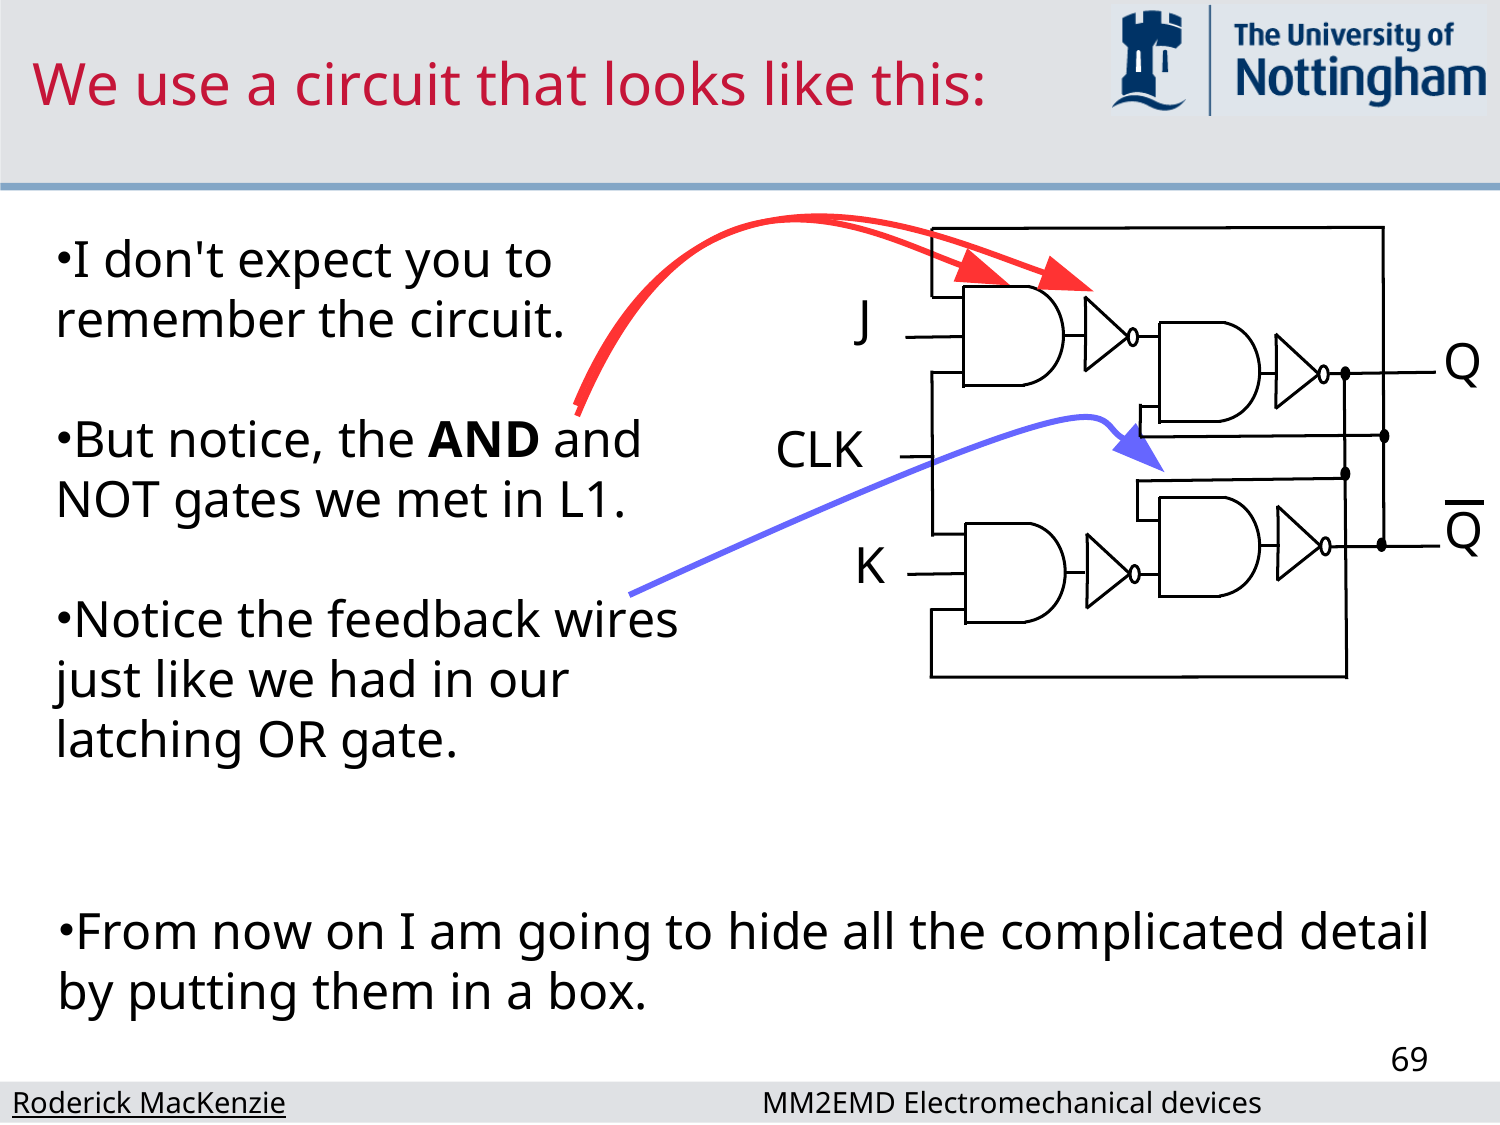

# We use a circuit that looks like this:
I don't expect you to remember the circuit.
But notice, the AND and NOT gates we met in L1.
Notice the feedback wires just like we had in our latching OR gate.
J
Q
CLK
Q
K
From now on I am going to hide all the complicated detail by putting them in a box.